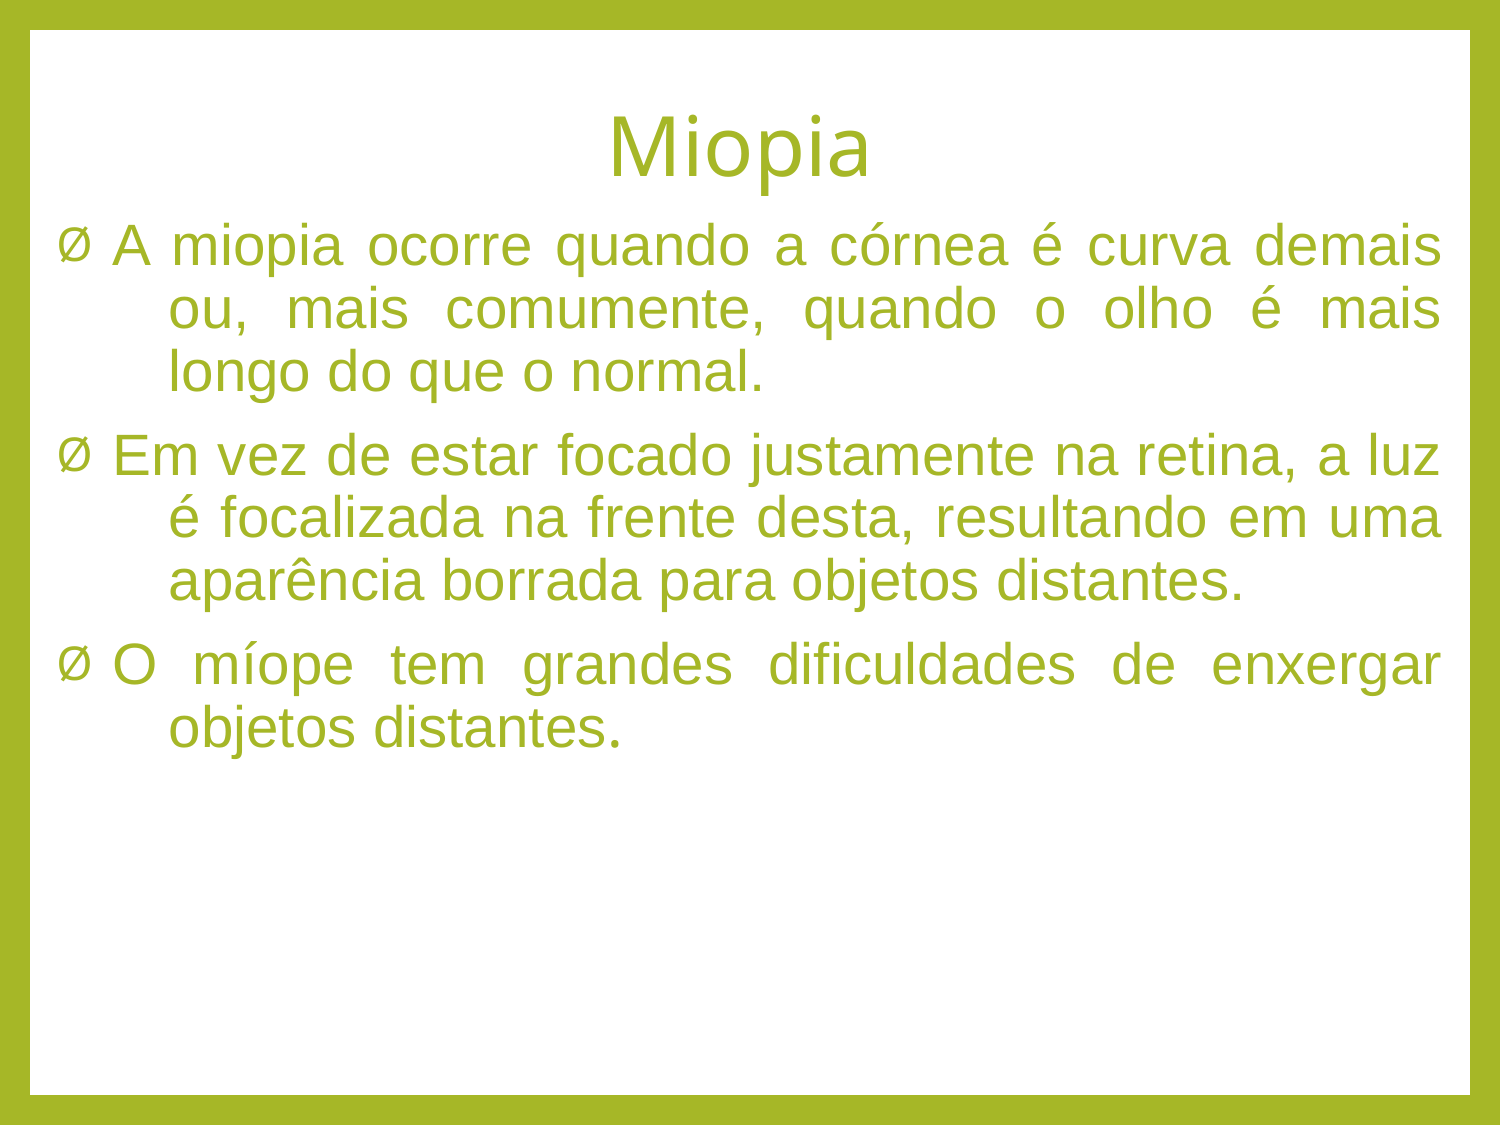

# Miopia
A miopia ocorre quando a córnea é curva demais ou, mais comumente, quando o olho é mais longo do que o normal.
Em vez de estar focado justamente na retina, a luz é focalizada na frente desta, resultando em uma aparência borrada para objetos distantes.
O míope tem grandes dificuldades de enxergar objetos distantes.